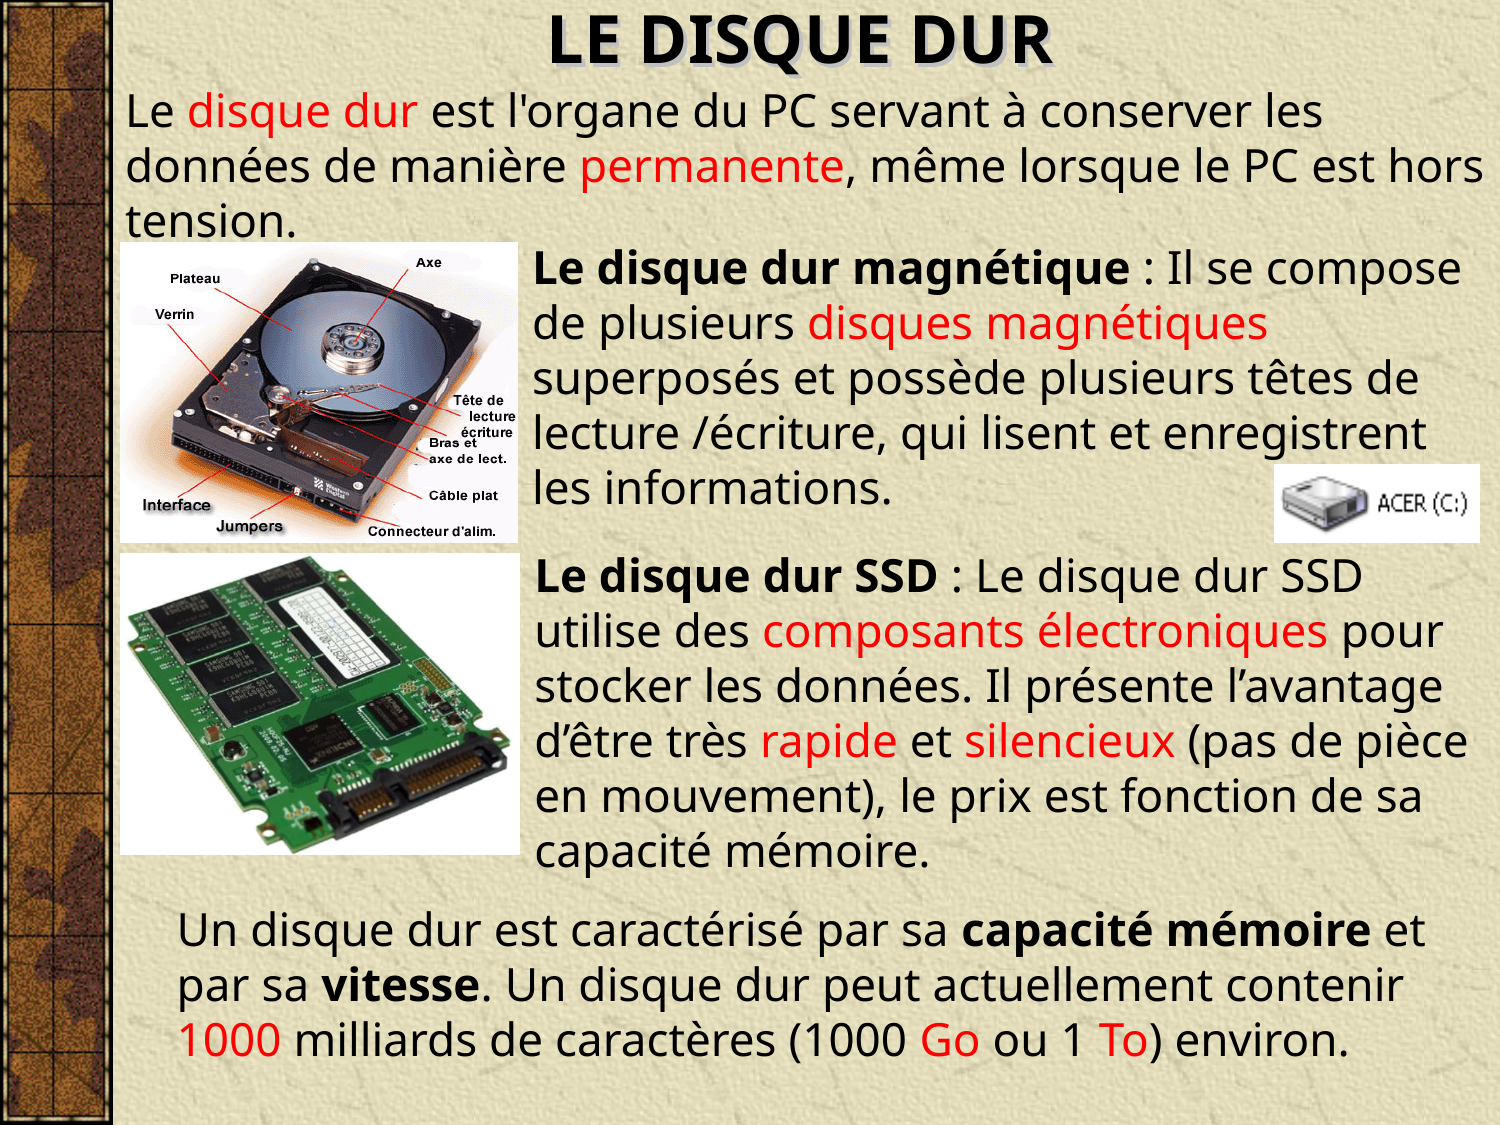

LE DISQUE DUR
Le disque dur est l'organe du PC servant à conserver les données de manière permanente, même lorsque le PC est hors tension.
Le disque dur magnétique : Il se compose de plusieurs disques magnétiques superposés et possède plusieurs têtes de lecture /écriture, qui lisent et enregistrent les informations.
Le disque dur SSD : Le disque dur SSD utilise des composants électroniques pour stocker les données. Il présente l’avantage d’être très rapide et silencieux (pas de pièce en mouvement), le prix est fonction de sa capacité mémoire.
Un disque dur est caractérisé par sa capacité mémoire et par sa vitesse. Un disque dur peut actuellement contenir 1000 milliards de caractères (1000 Go ou 1 To) environ.